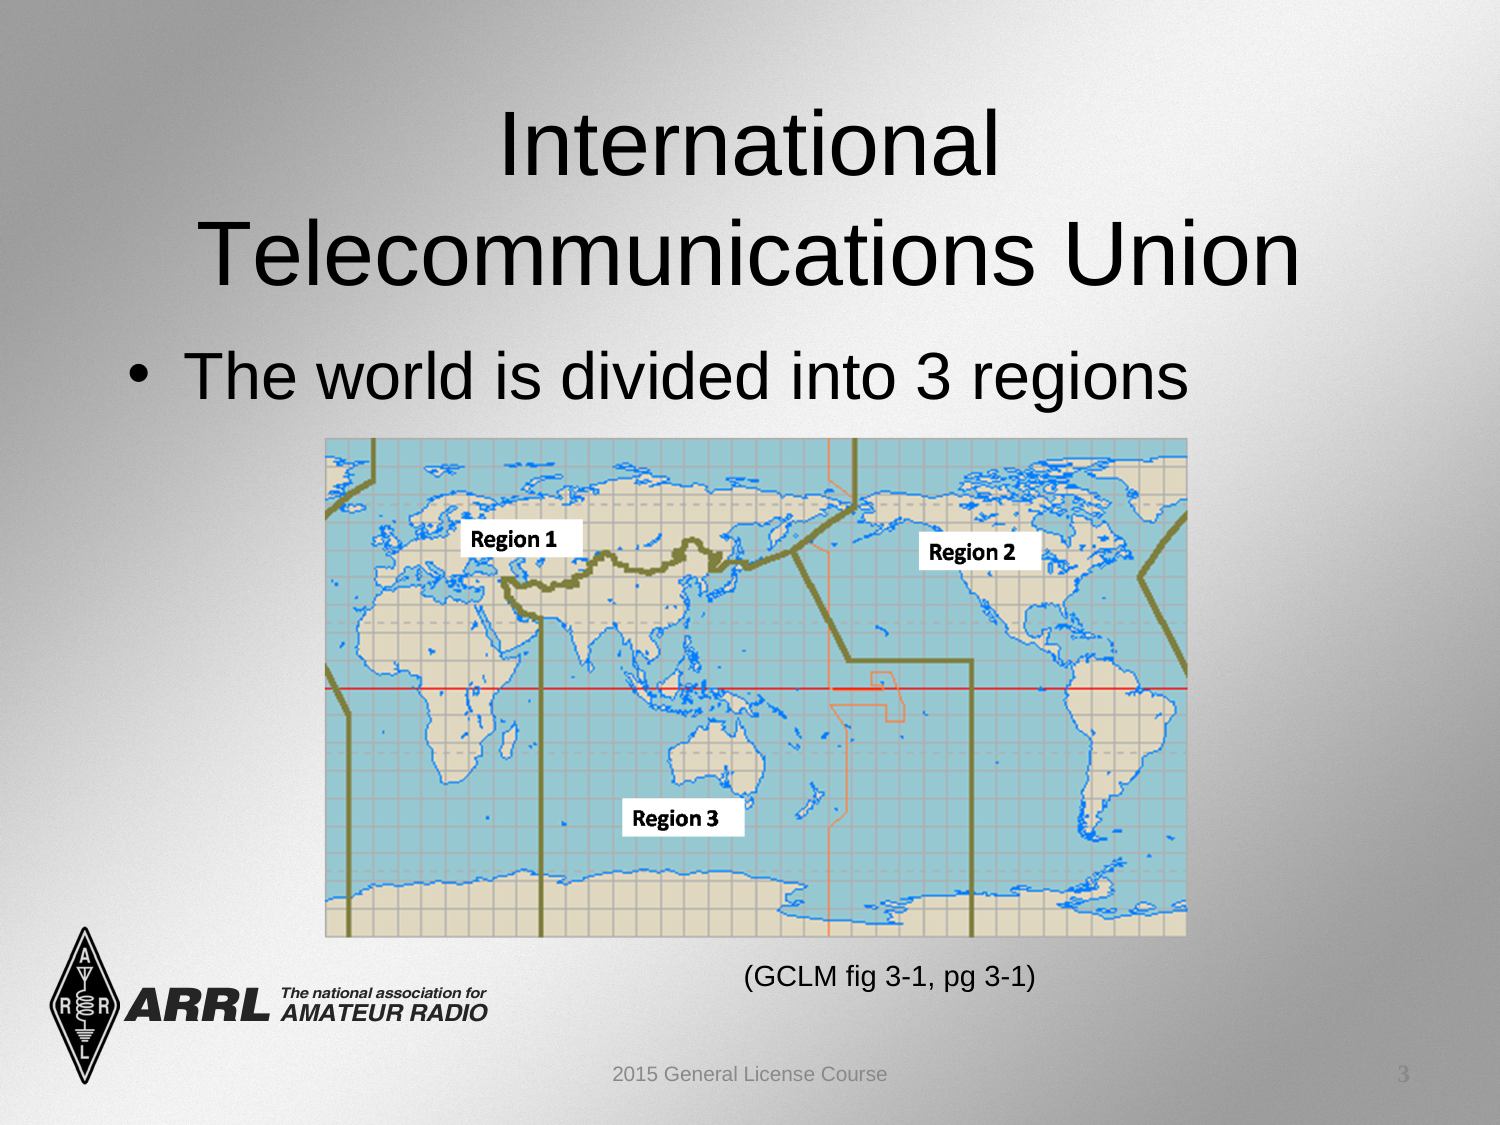

International Telecommunications Union
The world is divided into 3 regions
					 (GCLM fig 3-1, pg 3-1)
2015 General License Course